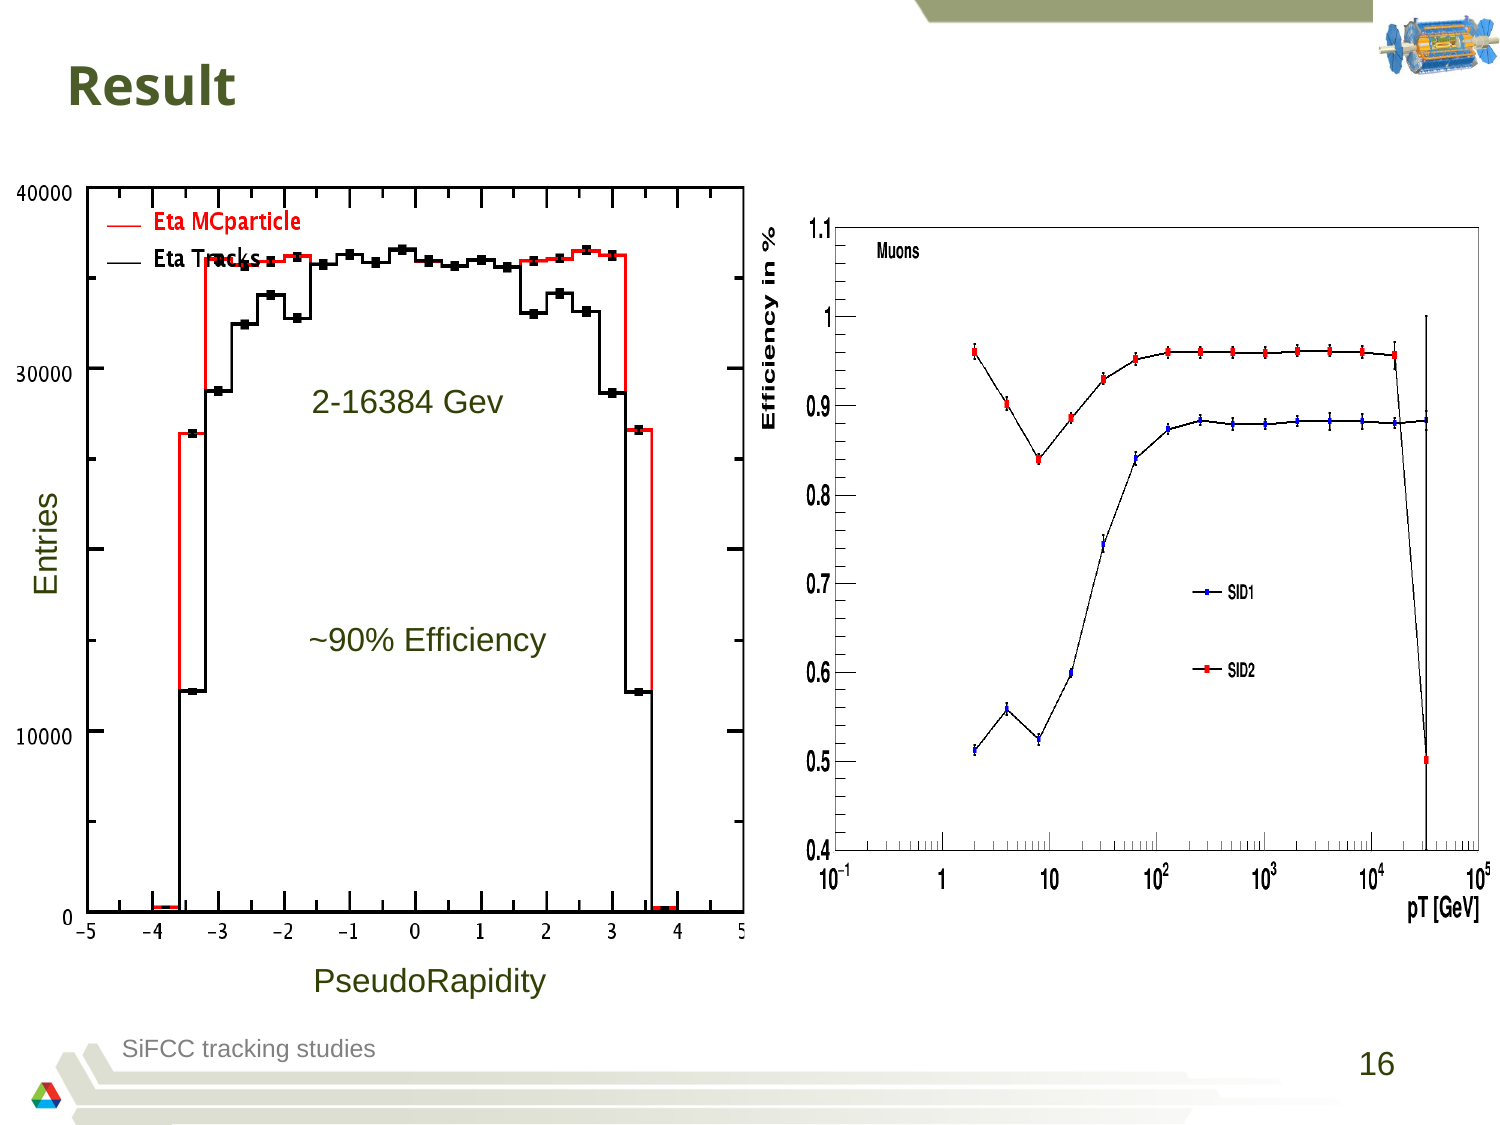

# Result
2-16384 Gev
Entries
~90% Efficiency
PseudoRapidity